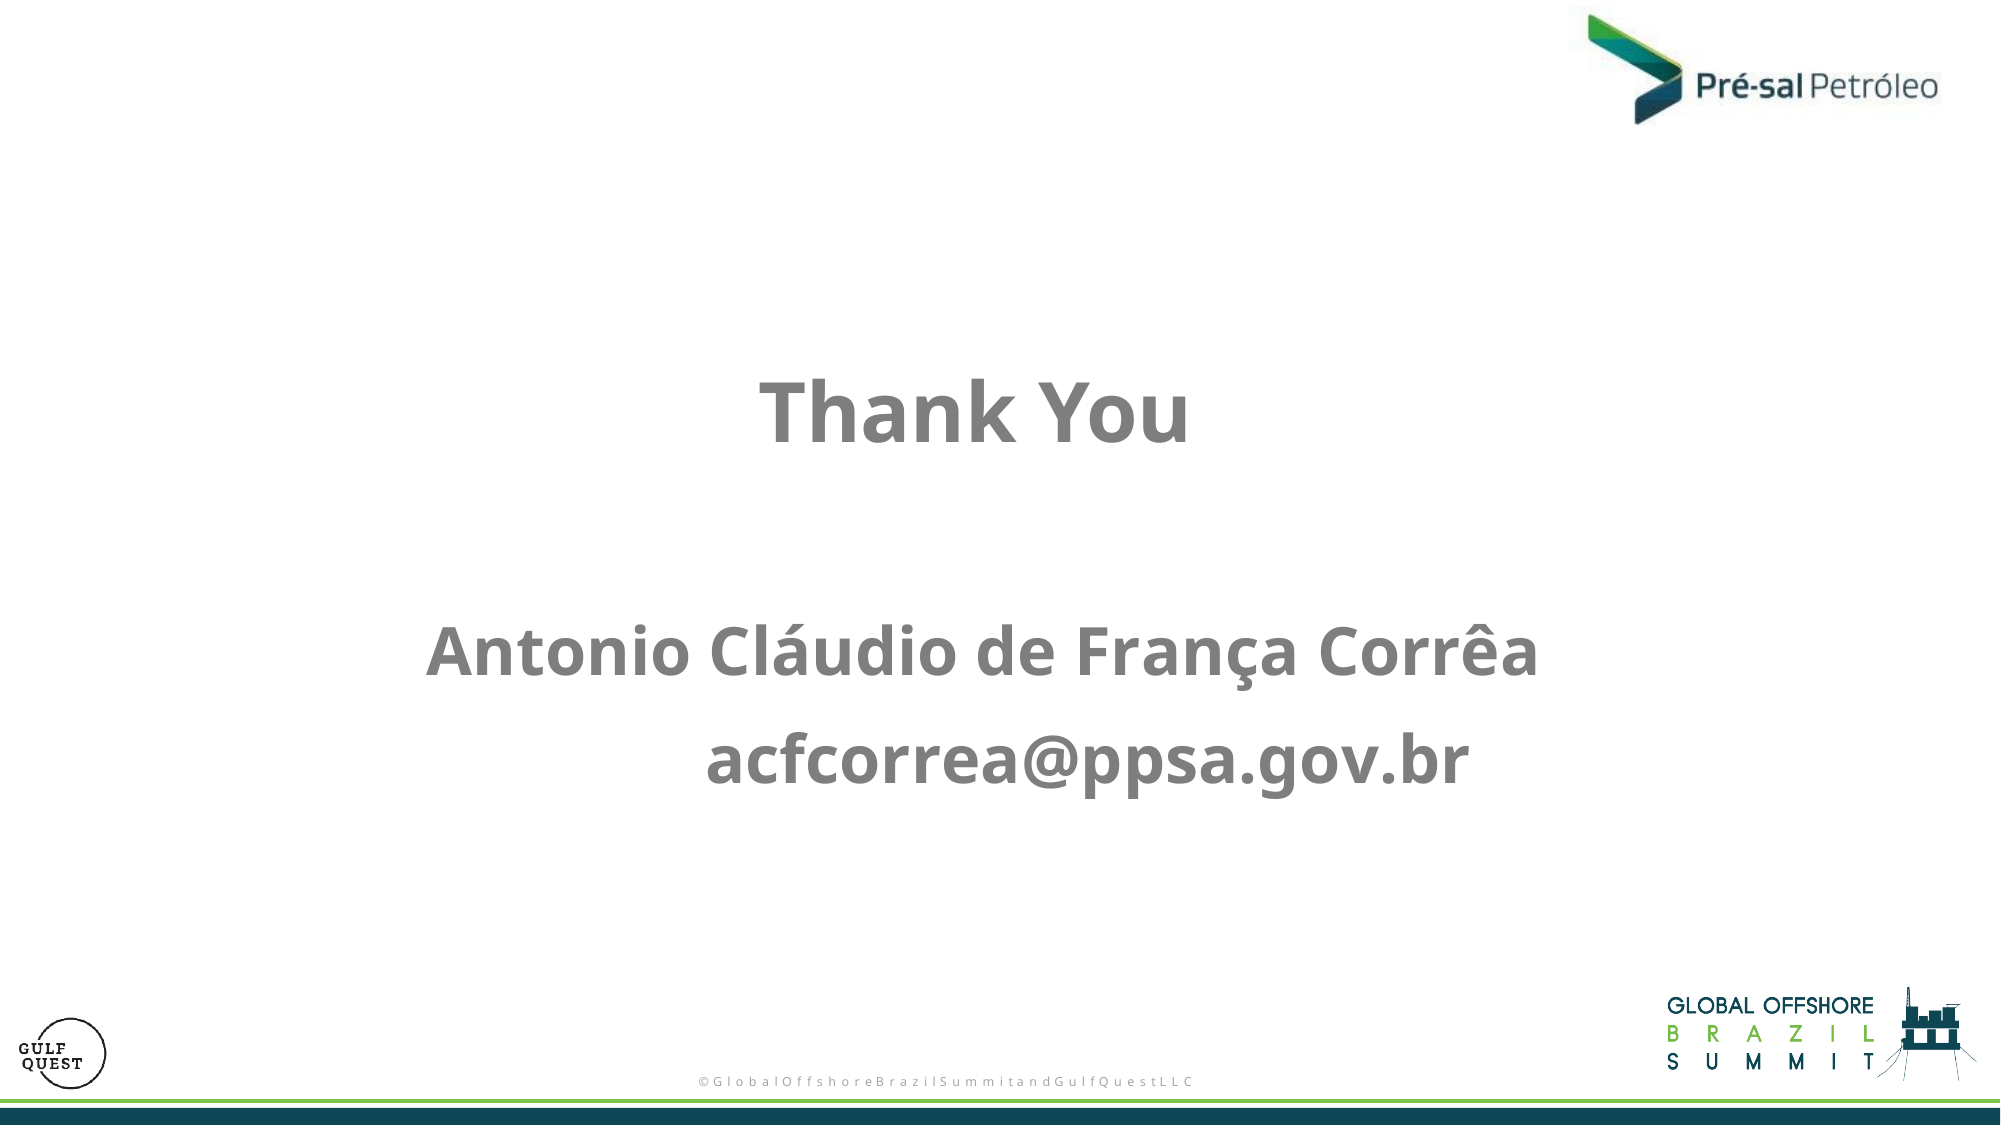

Thank You
# Antonio Cláudio de França Corrêa acfcorrea@ppsa.gov.br
© G l o b a l O f f s h o r e B r a z i l S u m m i t a n d G u l f Q u e s t L L C